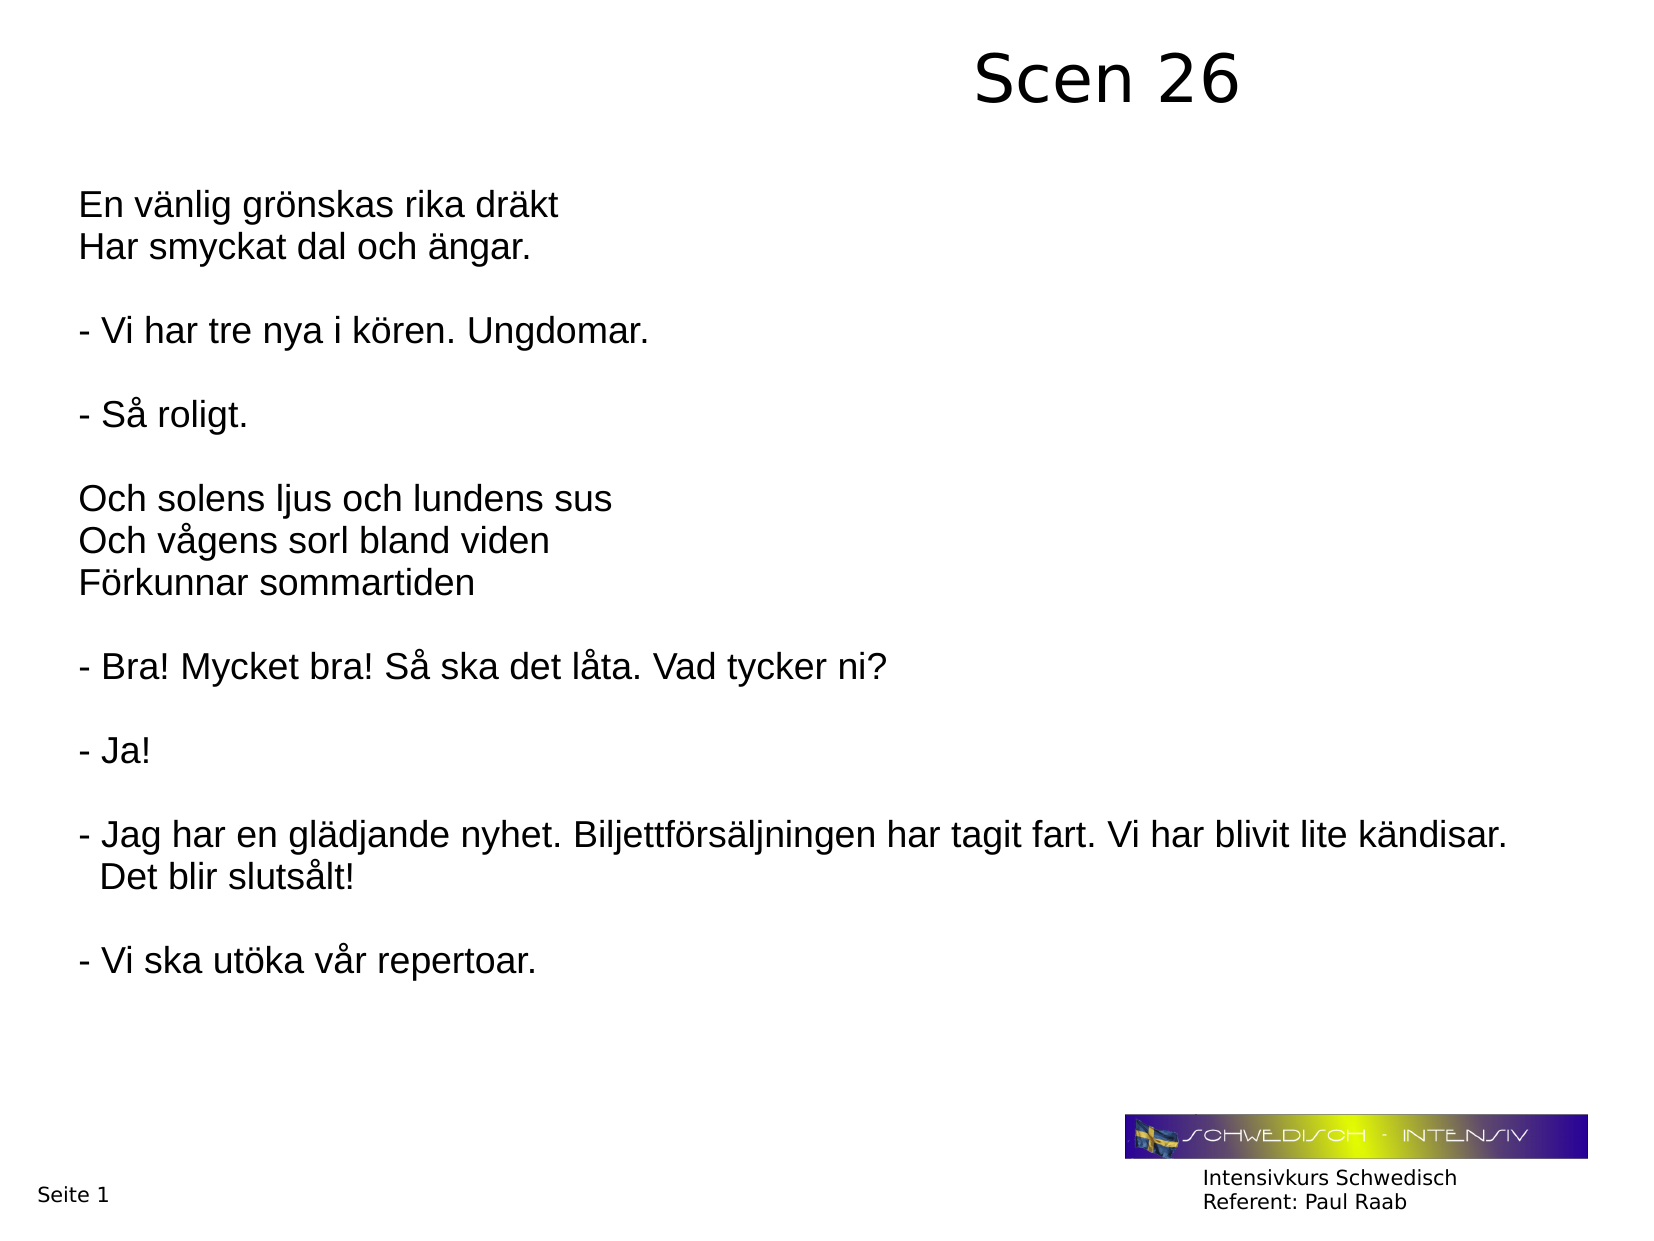

Scen 26
En vänlig grönskas rika dräkt
Har smyckat dal och ängar.
- Vi har tre nya i kören. Ungdomar.
- Så roligt.
Och solens ljus och lundens sus
Och vågens sorl bland viden
Förkunnar sommartiden
- Bra! Mycket bra! Så ska det låta. Vad tycker ni?
- Ja!
- Jag har en glädjande nyhet. Biljettförsäljningen har tagit fart. Vi har blivit lite kändisar.
 Det blir slutsålt!
- Vi ska utöka vår repertoar.